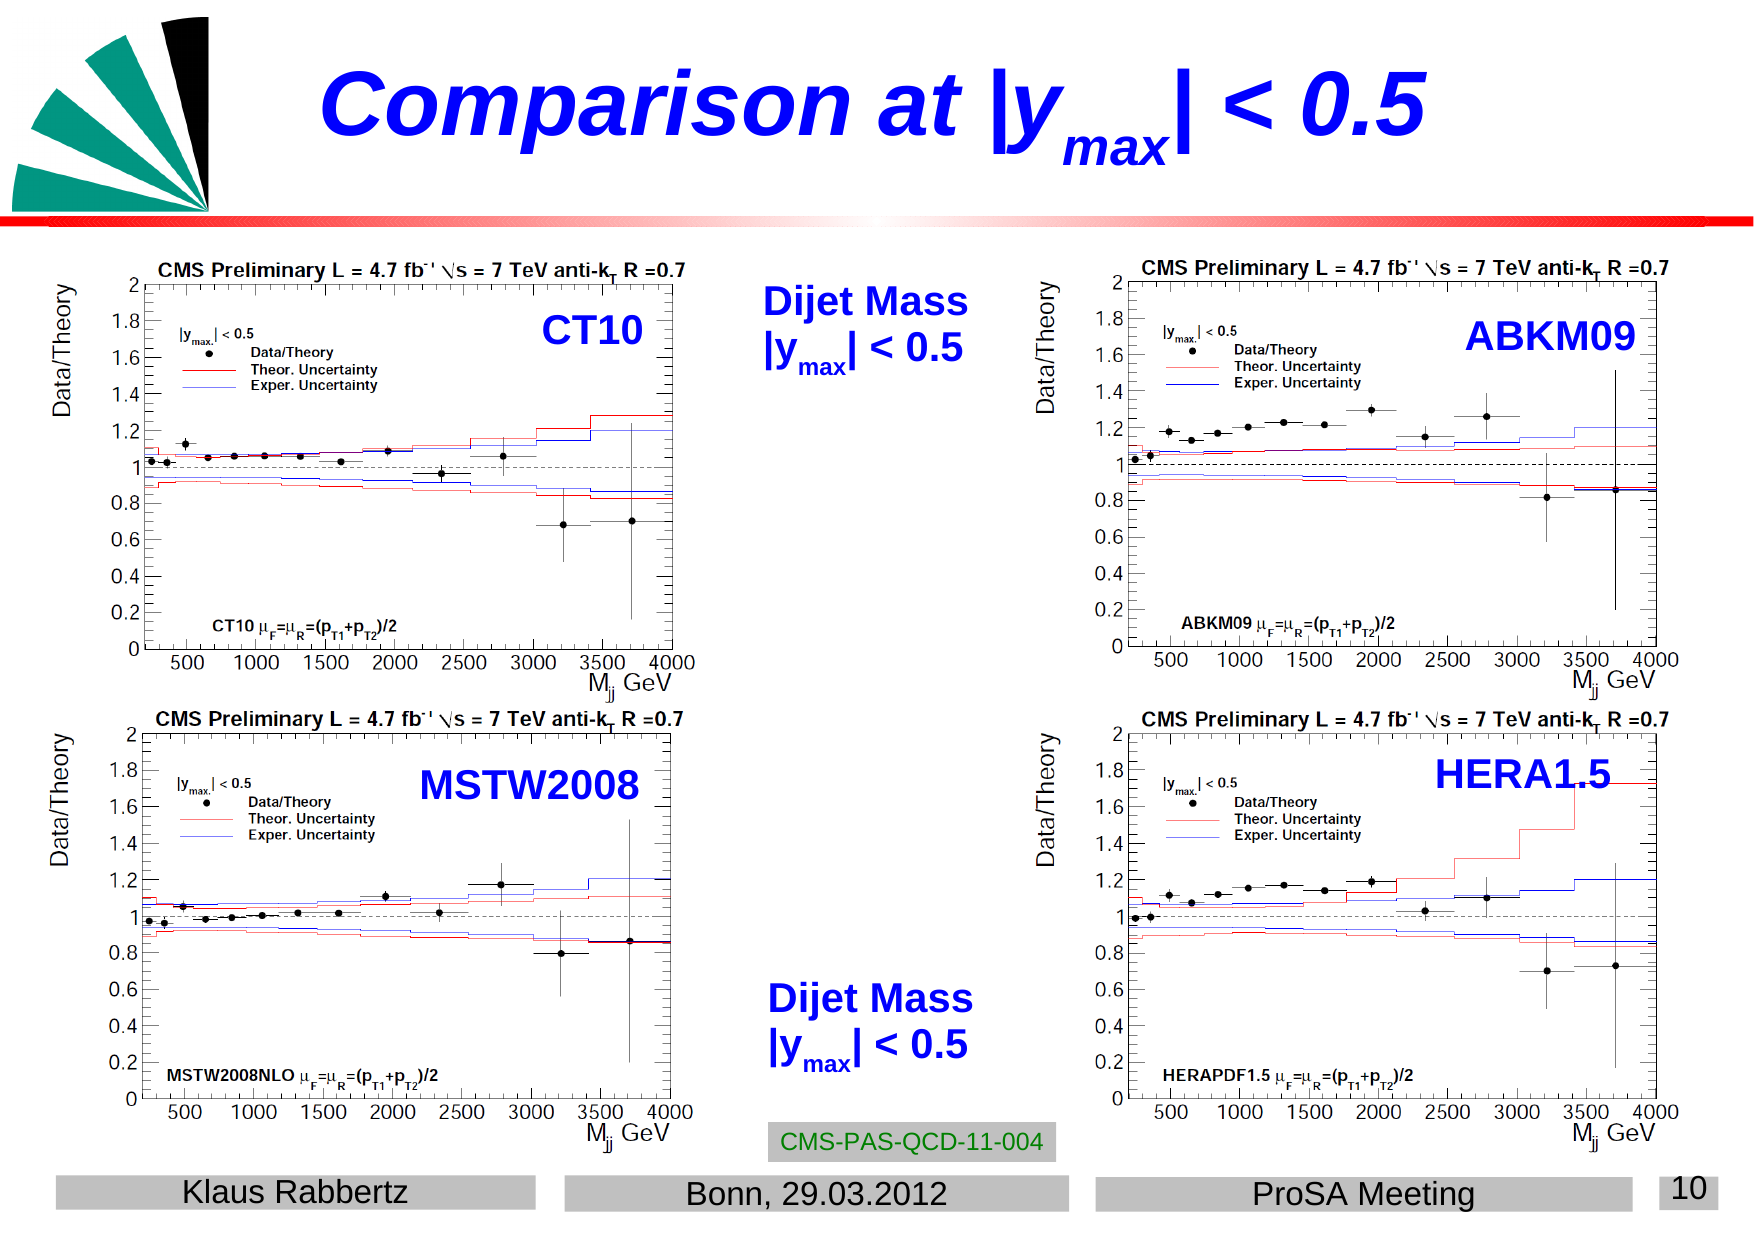

# Comparison at |ymax| < 0.5
Dijet Mass
|ymax| < 0.5
CT10
ABKM09
HERA1.5
MSTW2008
Dijet Mass
|ymax| < 0.5
CMS-PAS-QCD-11-004